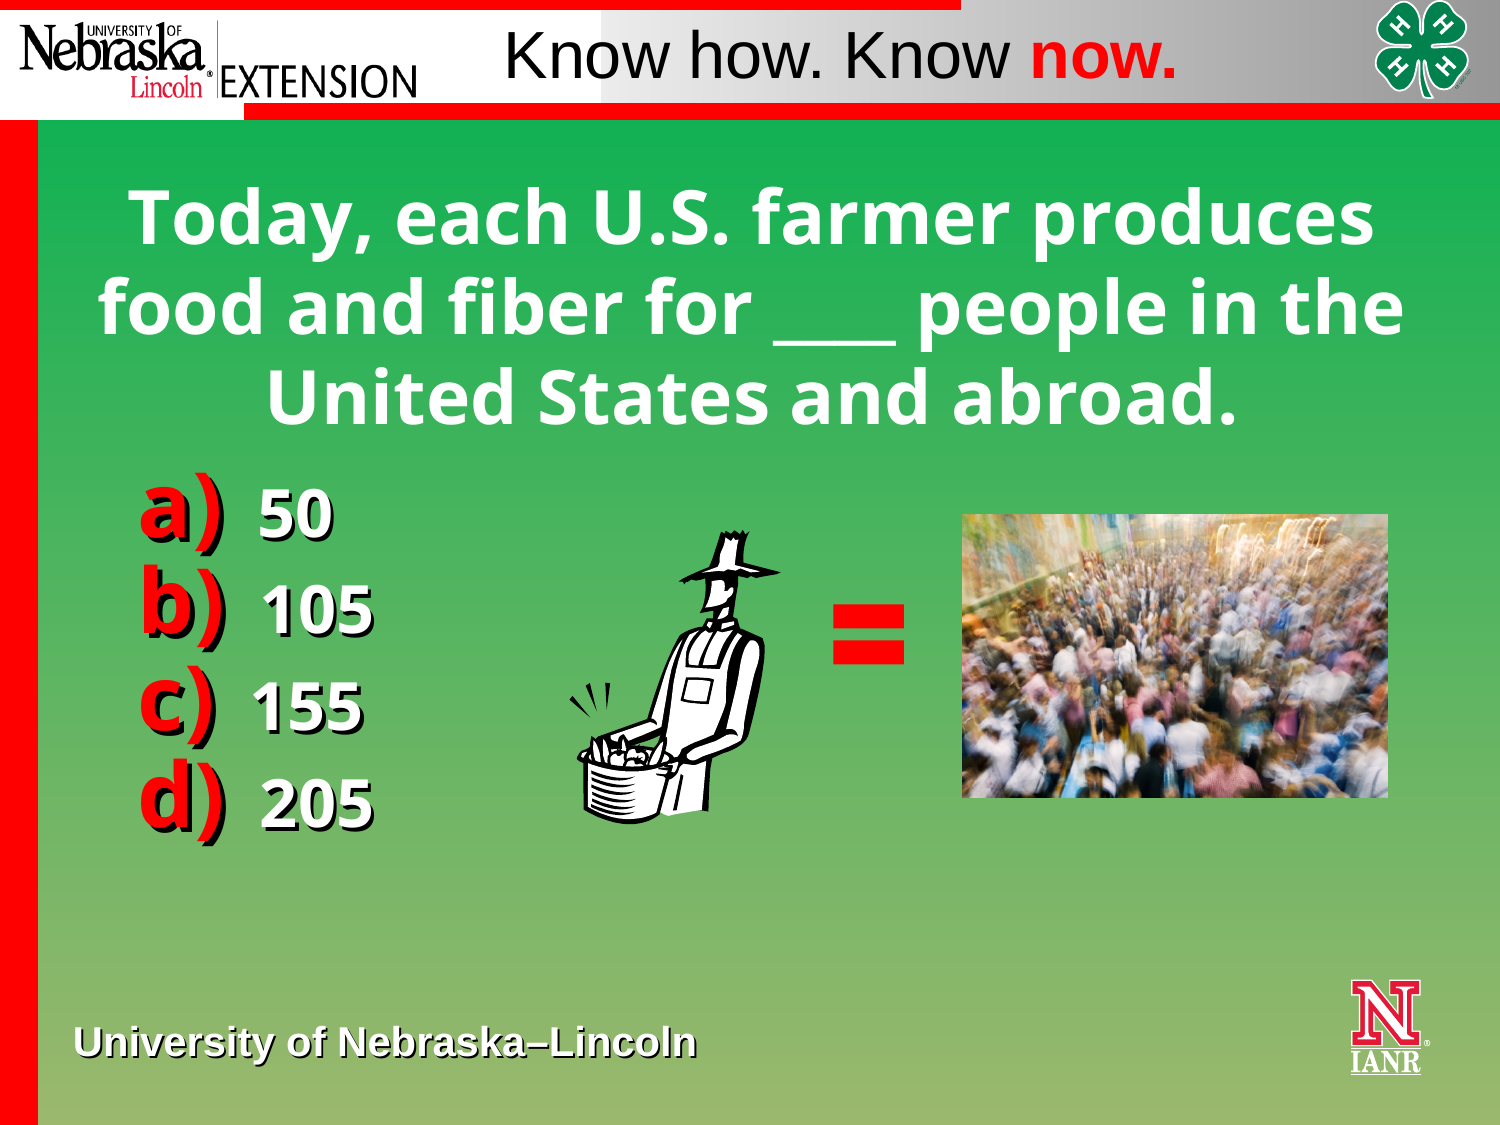

# Today, each U.S. farmer produces food and fiber for ____ people in the United States and abroad.
 50
 105
 155
 205